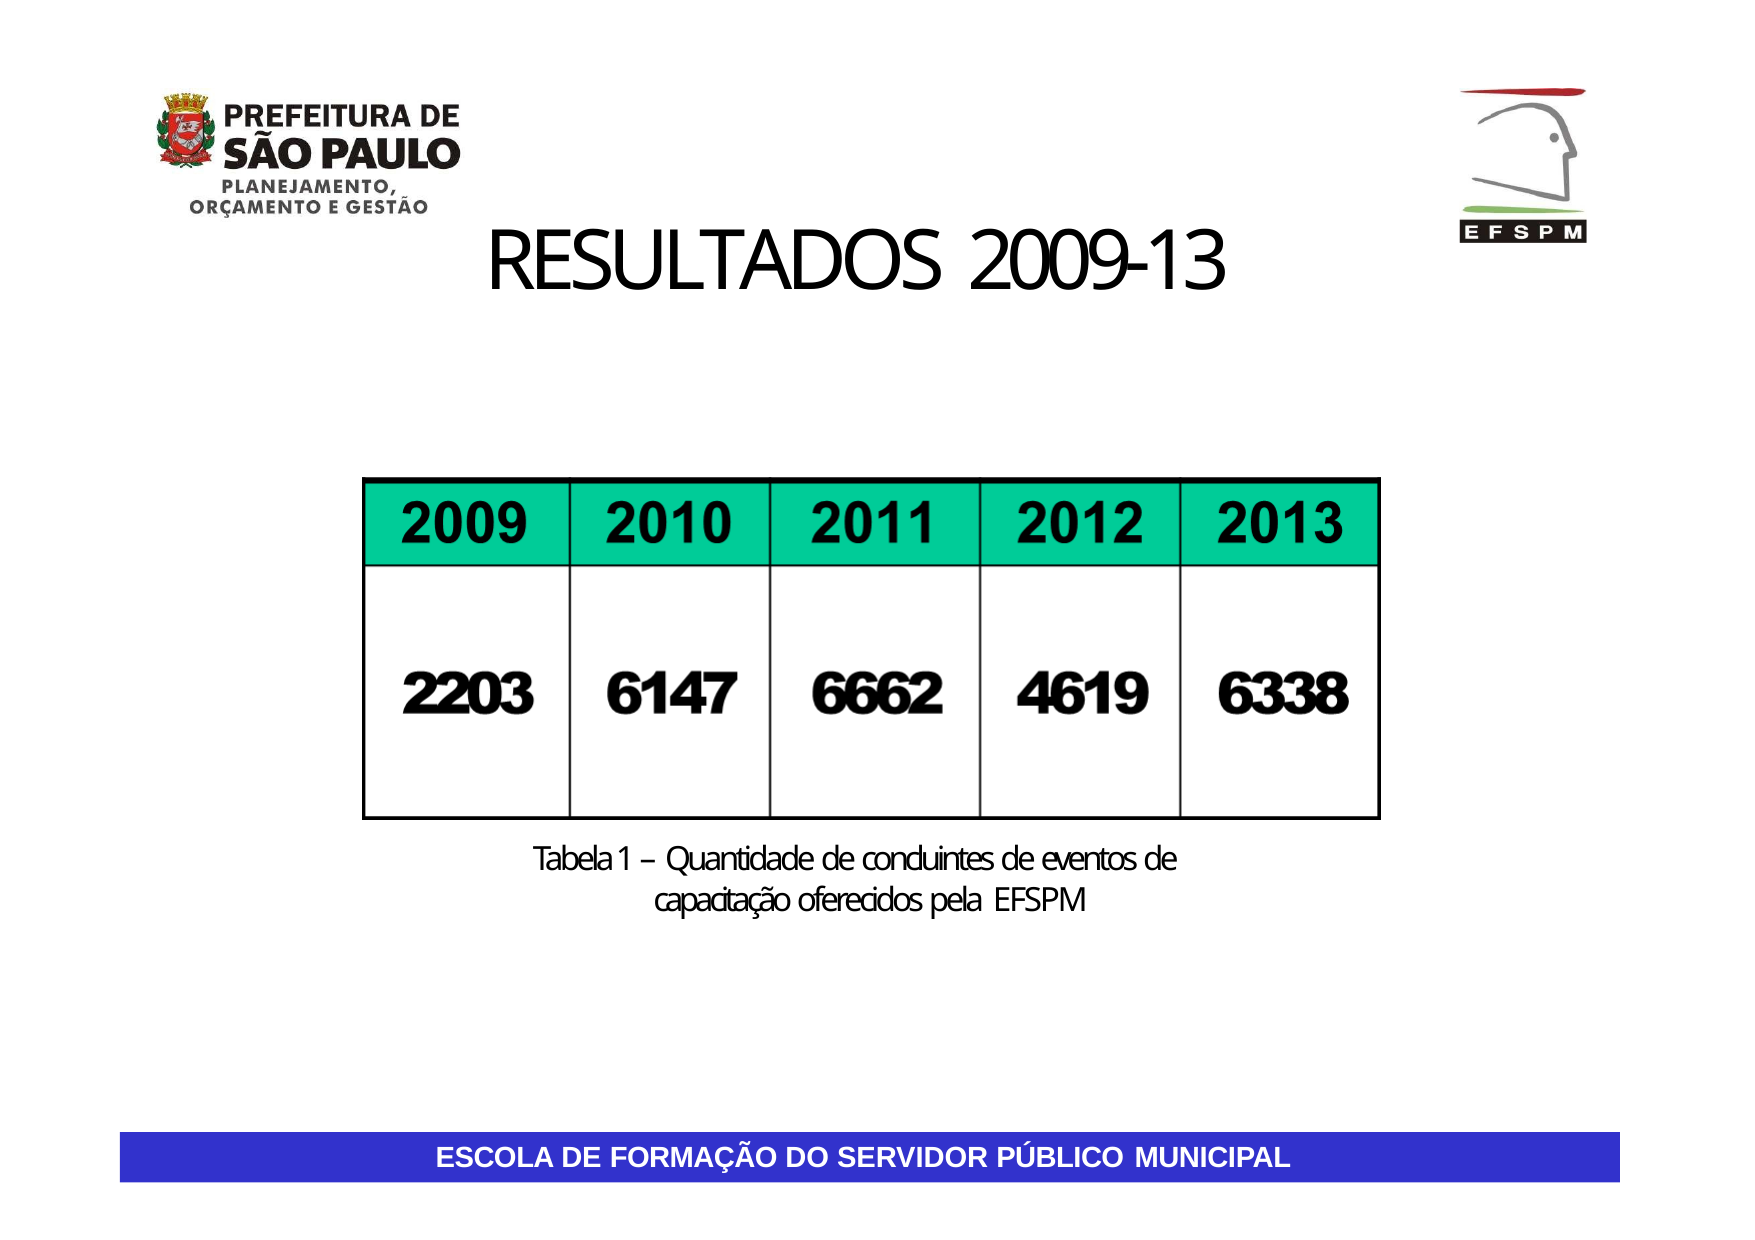

# RESULTADOS 2009-13
Tabela 1 – Quantidade de concluintes de eventos de capacitação oferecidos pela EFSPM
ESCOLA DE FORMAÇÃO DO SERVIDOR PÚBLICO MUNICIPAL